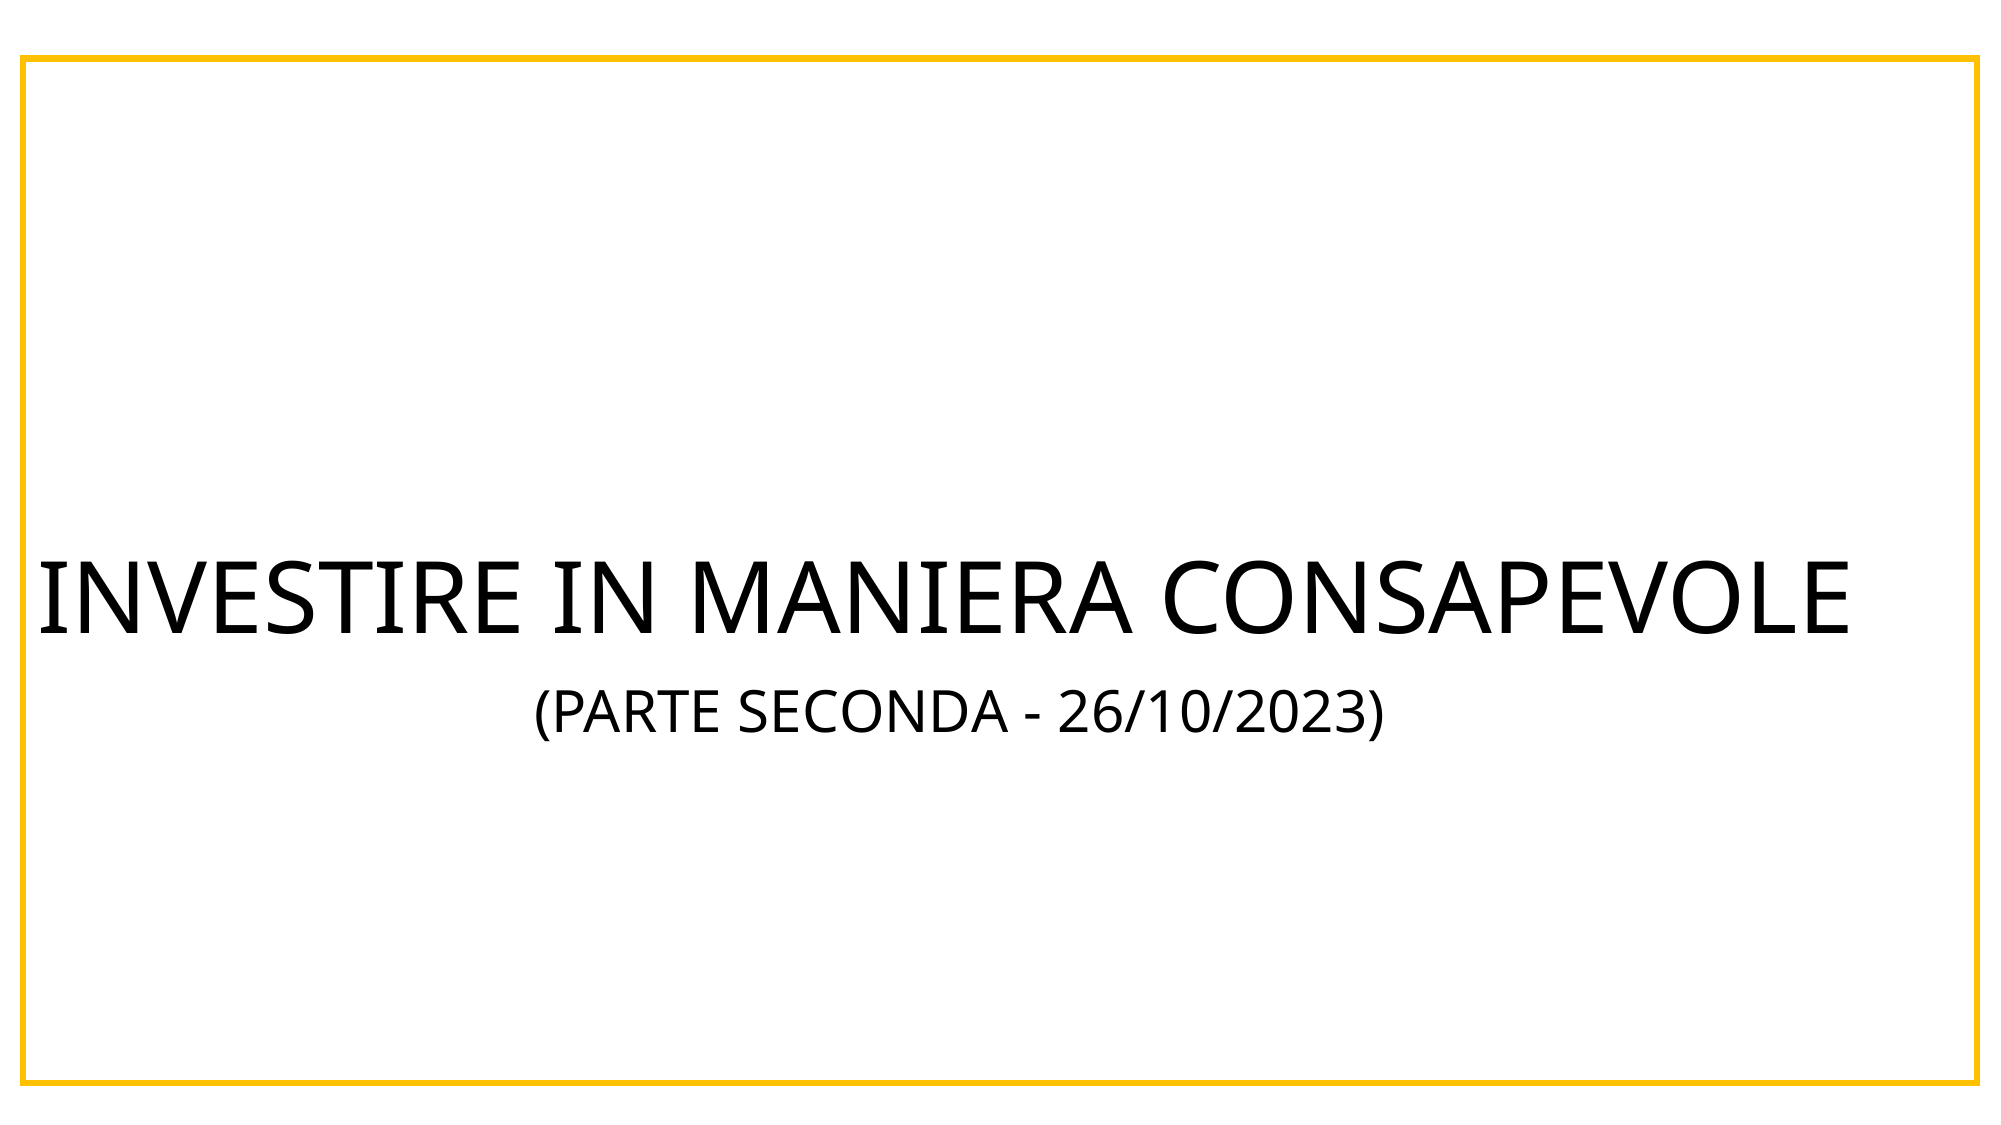

INVESTIRE IN MANIERA CONSAPEVOLE
(PARTE SECONDA - 26/10/2023)